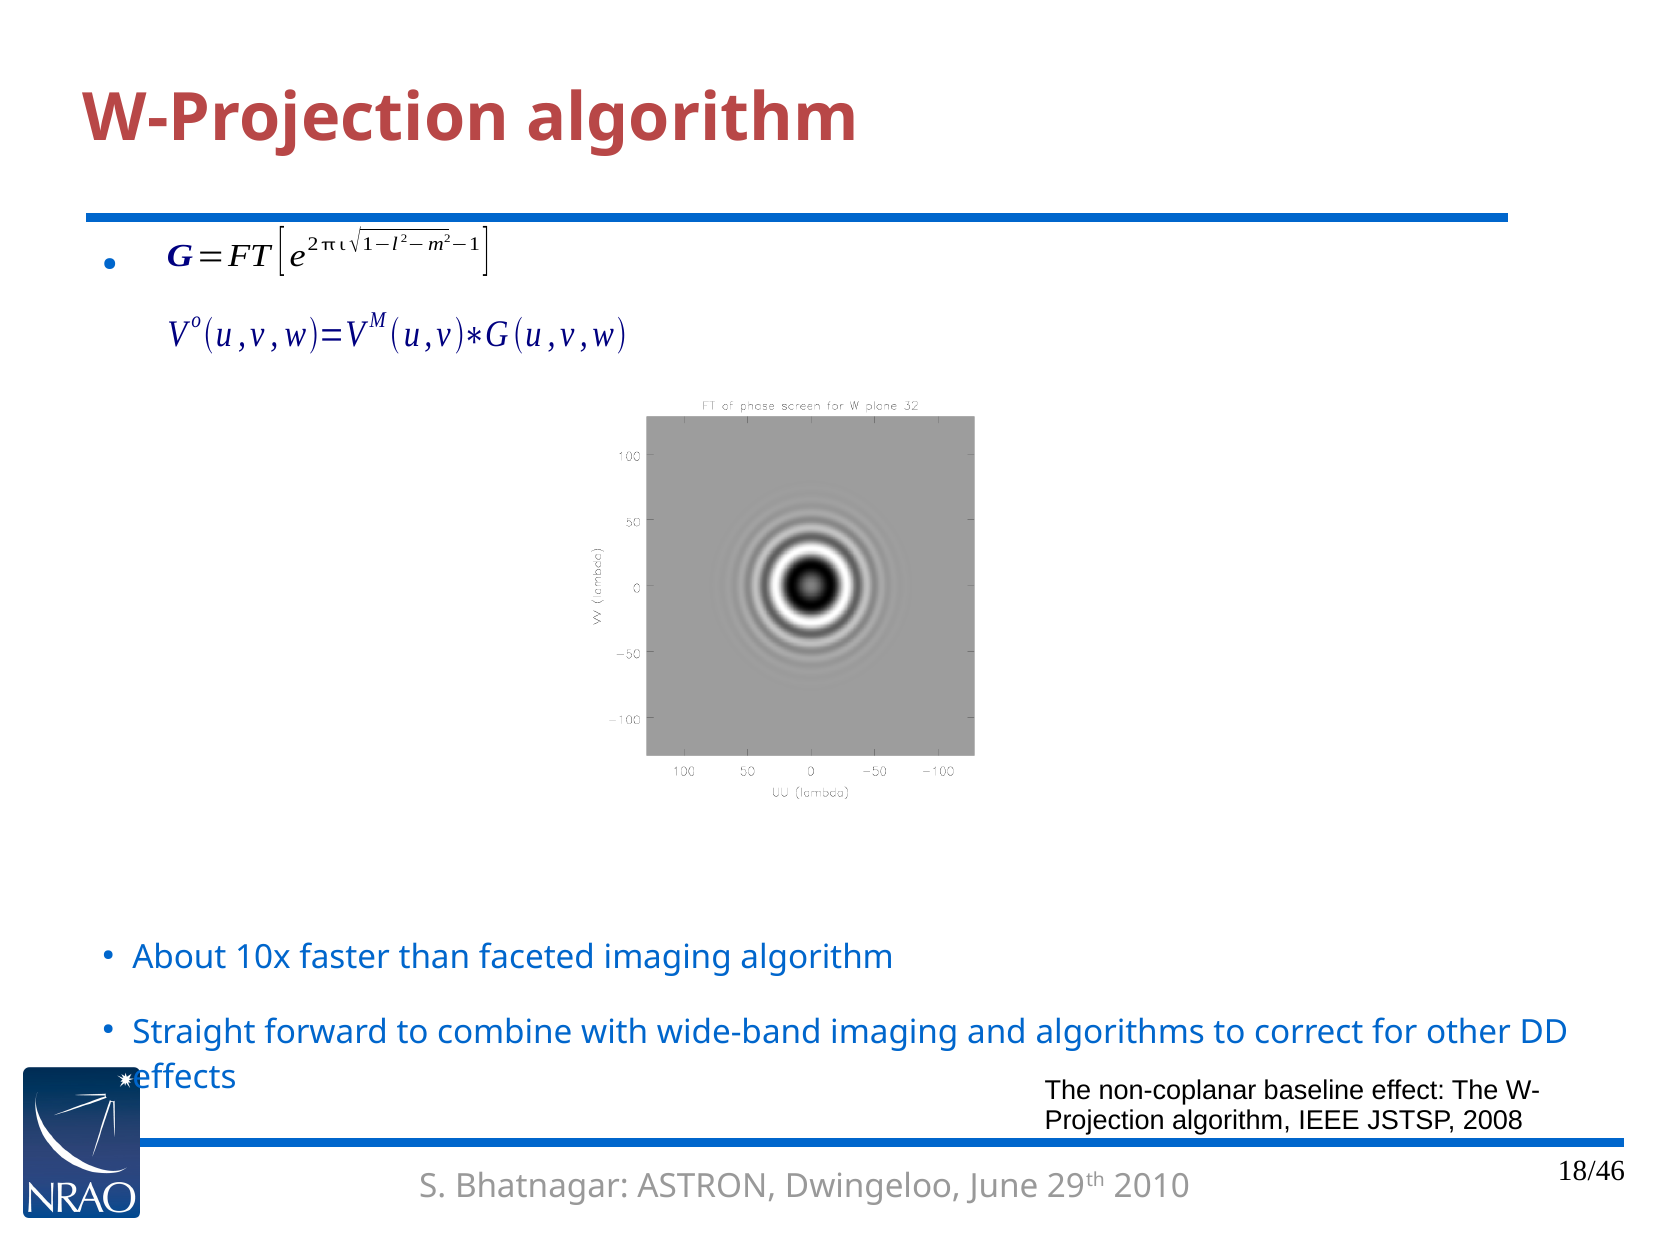

W-Projection algorithm
About 10x faster than faceted imaging algorithm
Straight forward to combine with wide-band imaging and algorithms to correct for other DD effects
The non-coplanar baseline effect: The W-Projection algorithm, IEEE JSTSP, 2008
18
# The above equation in linear algebra notation
If is unitary operator (or approximately so), GT and G can be used in forward and inverse transforms to produce distortion free images.
Forward transform:
Inverse transform:
For computational efficiency, G should have a finite support size